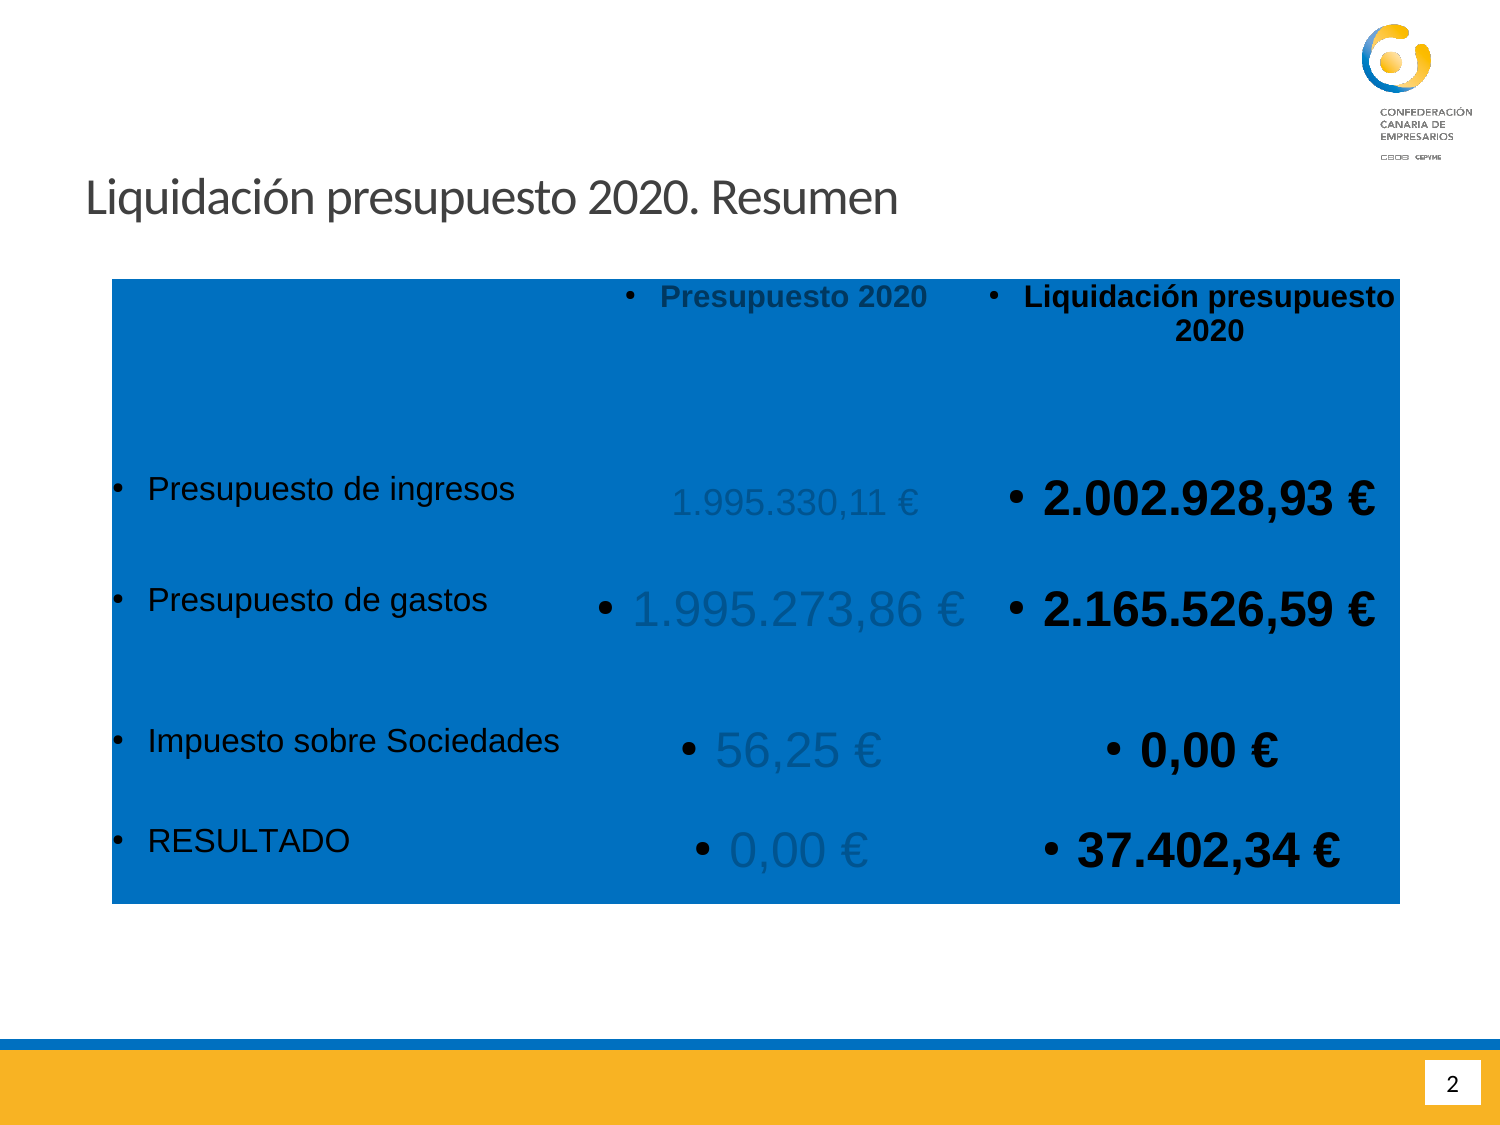

# Liquidación presupuesto 2020. Resumen
| | Presupuesto 2020 | Liquidación presupuesto 2020 |
| --- | --- | --- |
| Presupuesto de ingresos | 1.995.330,11 € | 2.002.928,93 € |
| Presupuesto de gastos | 1.995.273,86 € | 2.165.526,59 € |
| | | |
| Impuesto sobre Sociedades | 56,25 € | 0,00 € |
| RESULTADO | 0,00 € | 37.402,34 € |